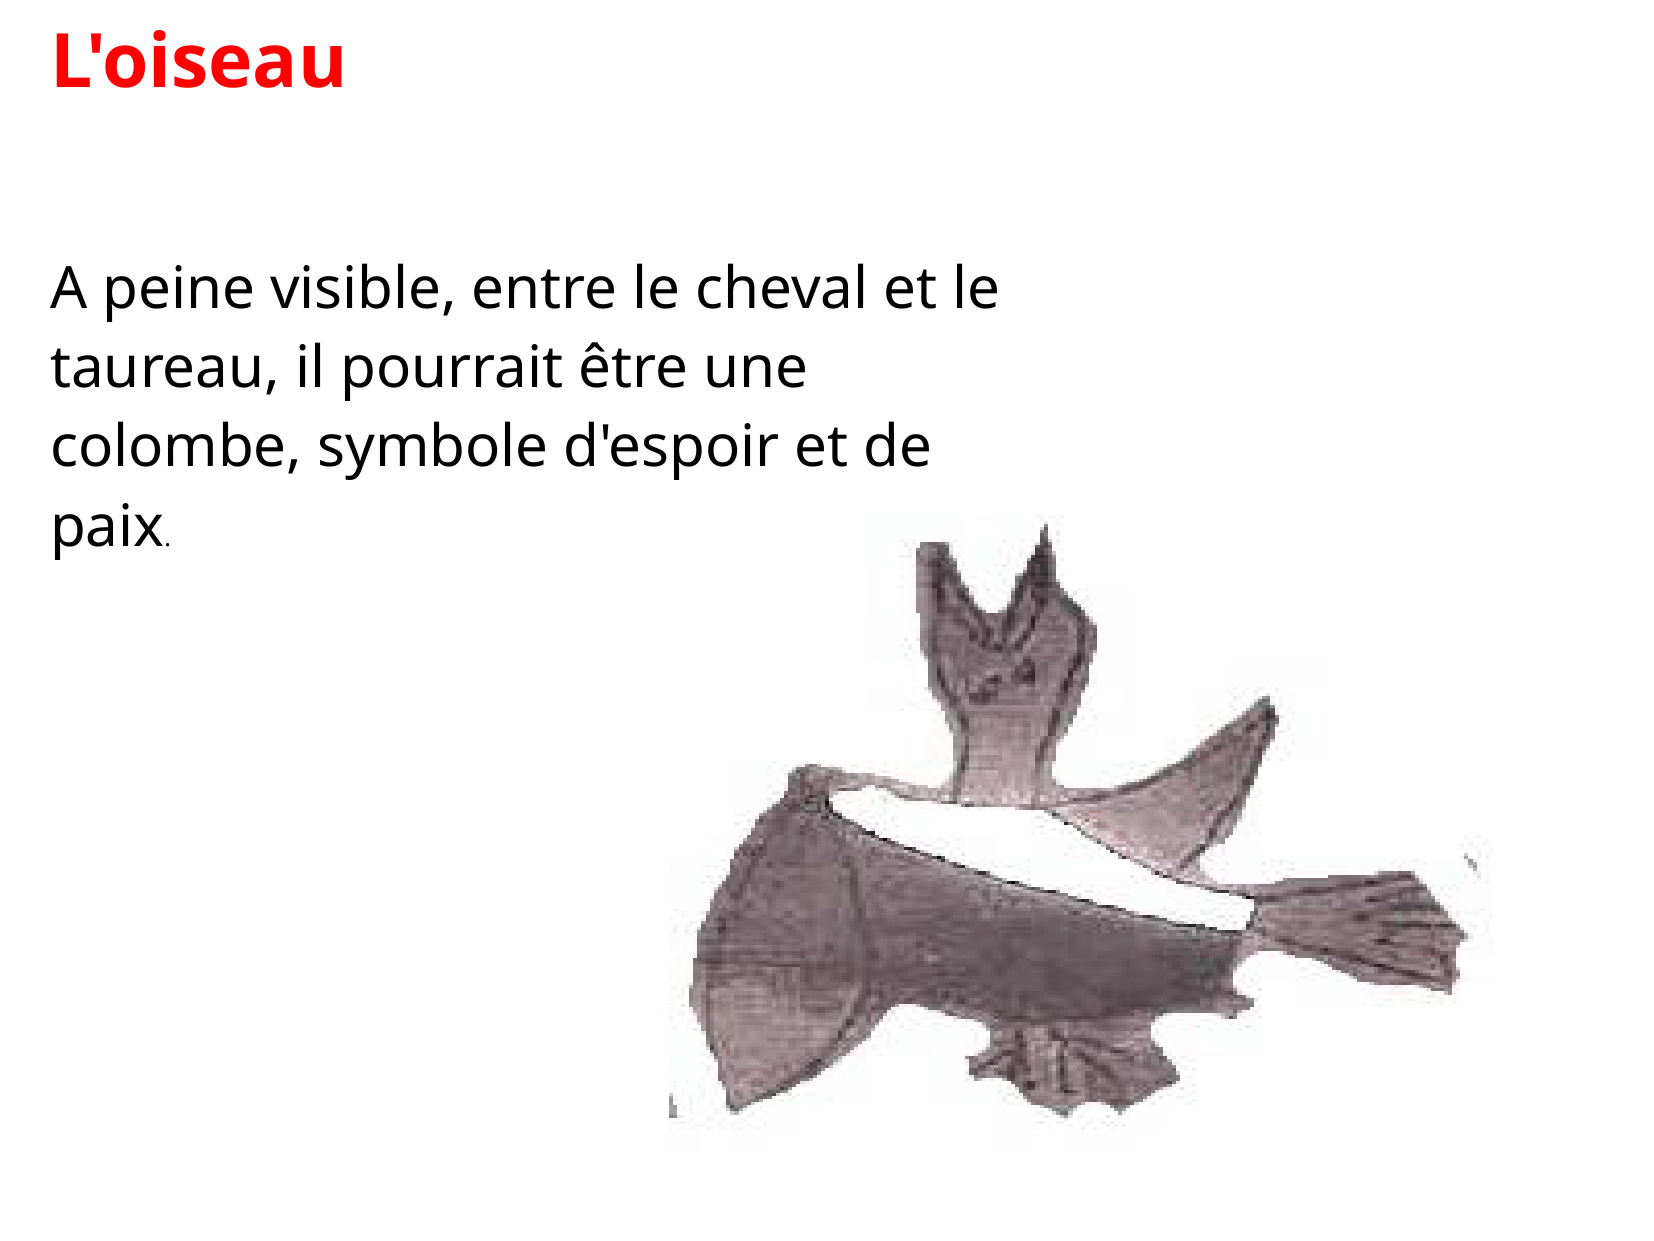

L'oiseau
A peine visible, entre le cheval et le
taureau, il pourrait être une
colombe, symbole d'espoir et de
paix.